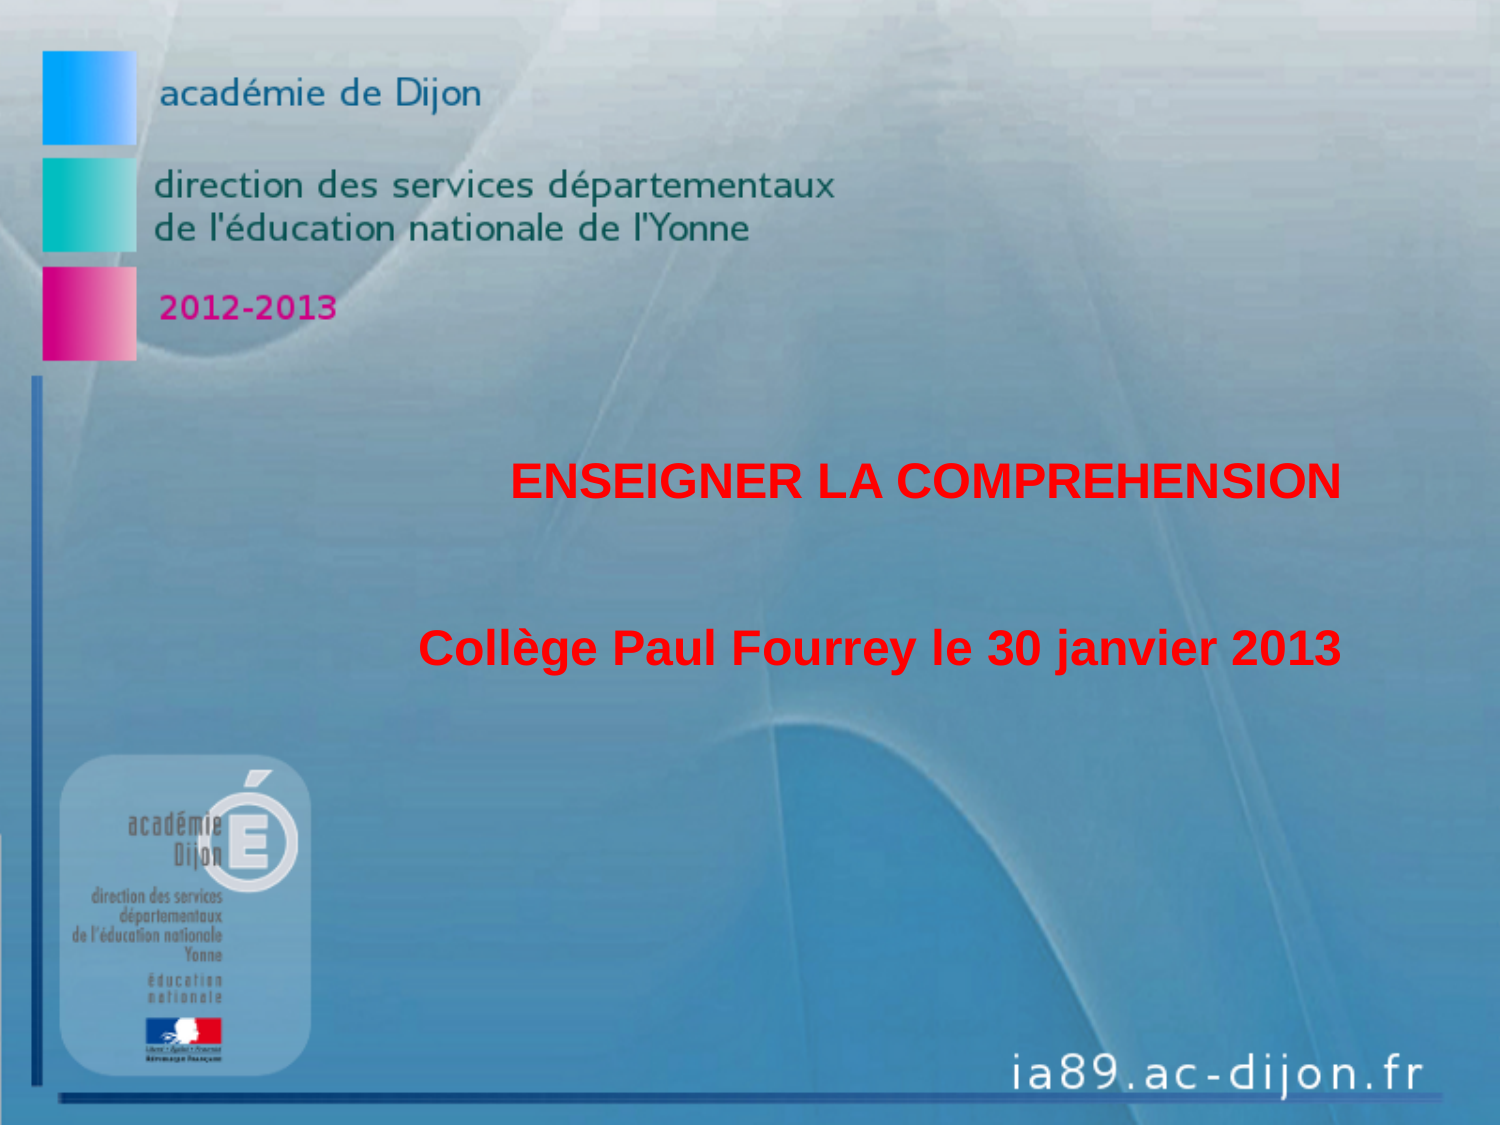

# ENSEIGNER LA COMPREHENSION Collège Paul Fourrey le 30 janvier 2013